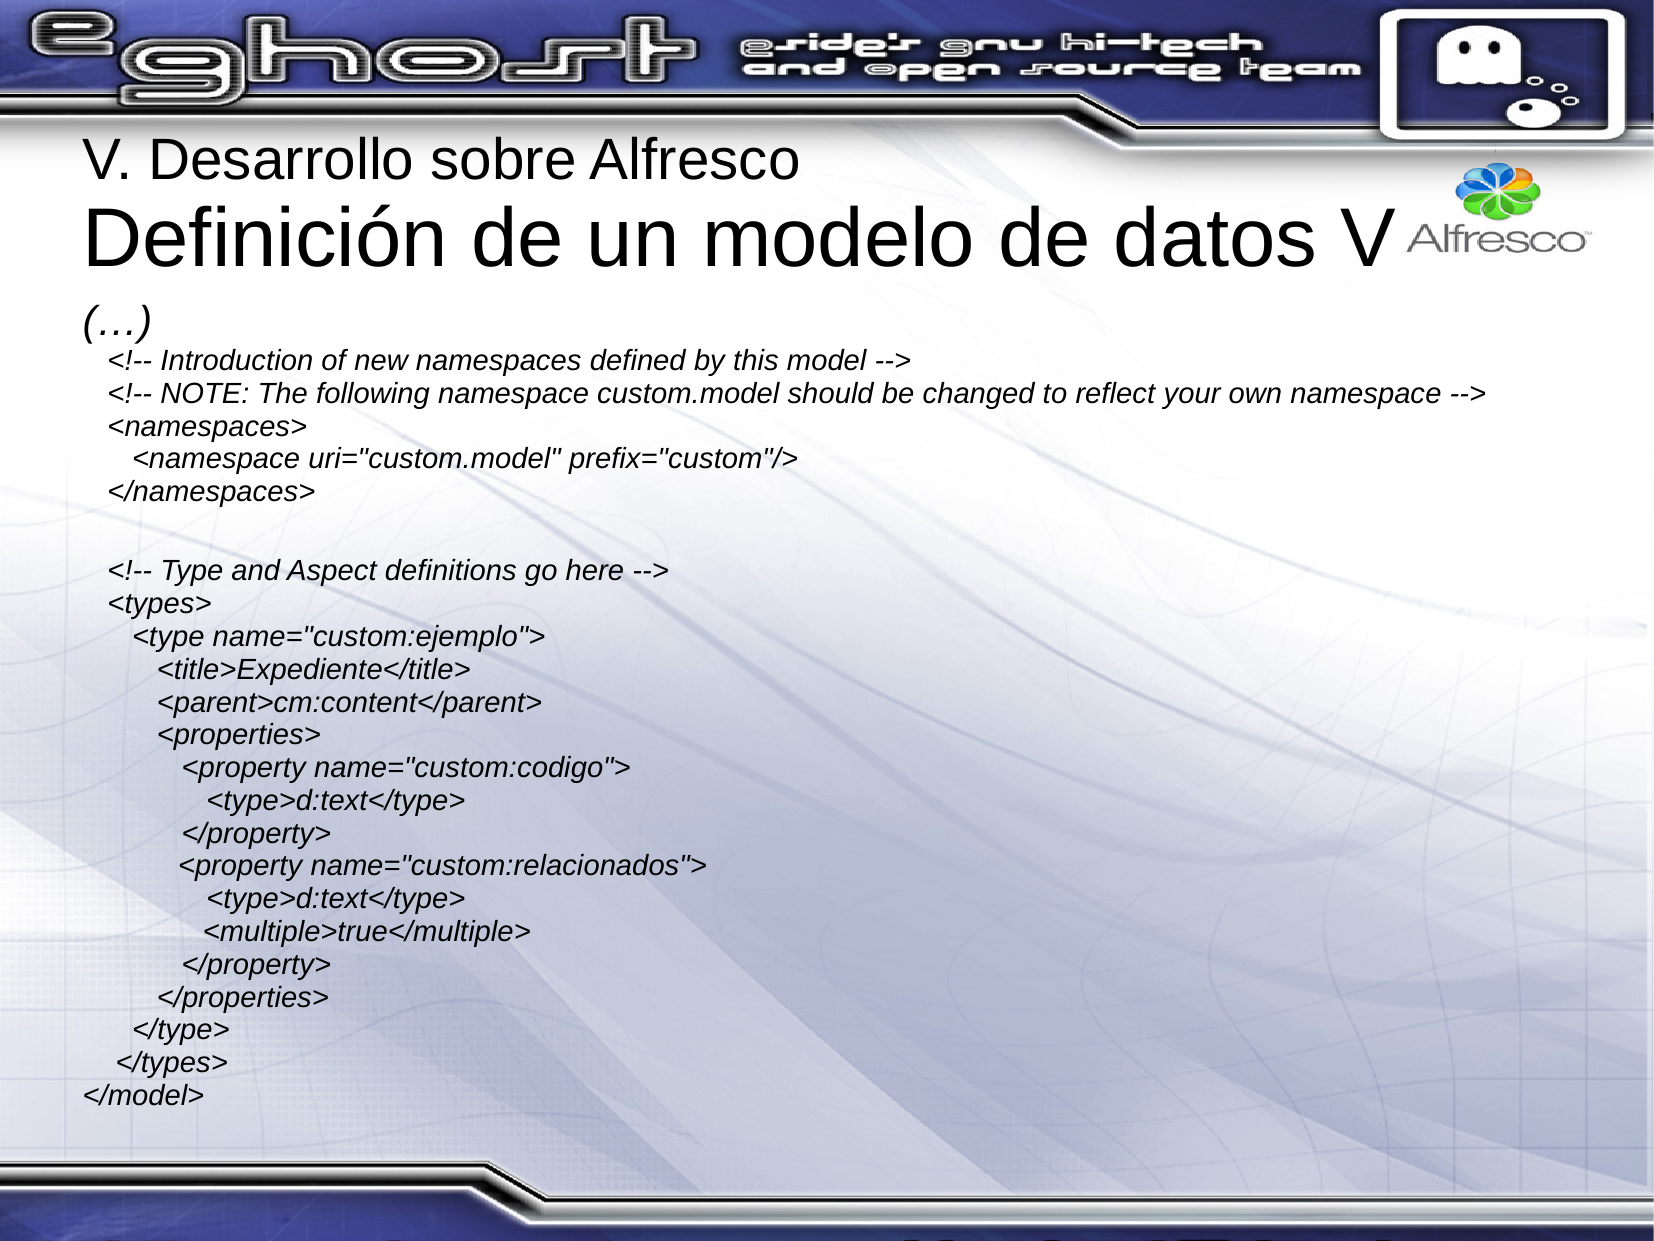

# V. Desarrollo sobre Alfresco Definición de un modelo de datos V
(…)
 <!-- Introduction of new namespaces defined by this model -->
 <!-- NOTE: The following namespace custom.model should be changed to reflect your own namespace -->
 <namespaces>
 <namespace uri="custom.model" prefix="custom"/>
 </namespaces>
 <!-- Type and Aspect definitions go here -->
 <types>
 <type name="custom:ejemplo">
 <title>Expediente</title>
 <parent>cm:content</parent>
 <properties>
 <property name="custom:codigo">
 <type>d:text</type>
 </property>
	 <property name="custom:relacionados">
 <type>d:text</type>
	 <multiple>true</multiple>
 </property>
 </properties>
 </type>
 </types>
</model>